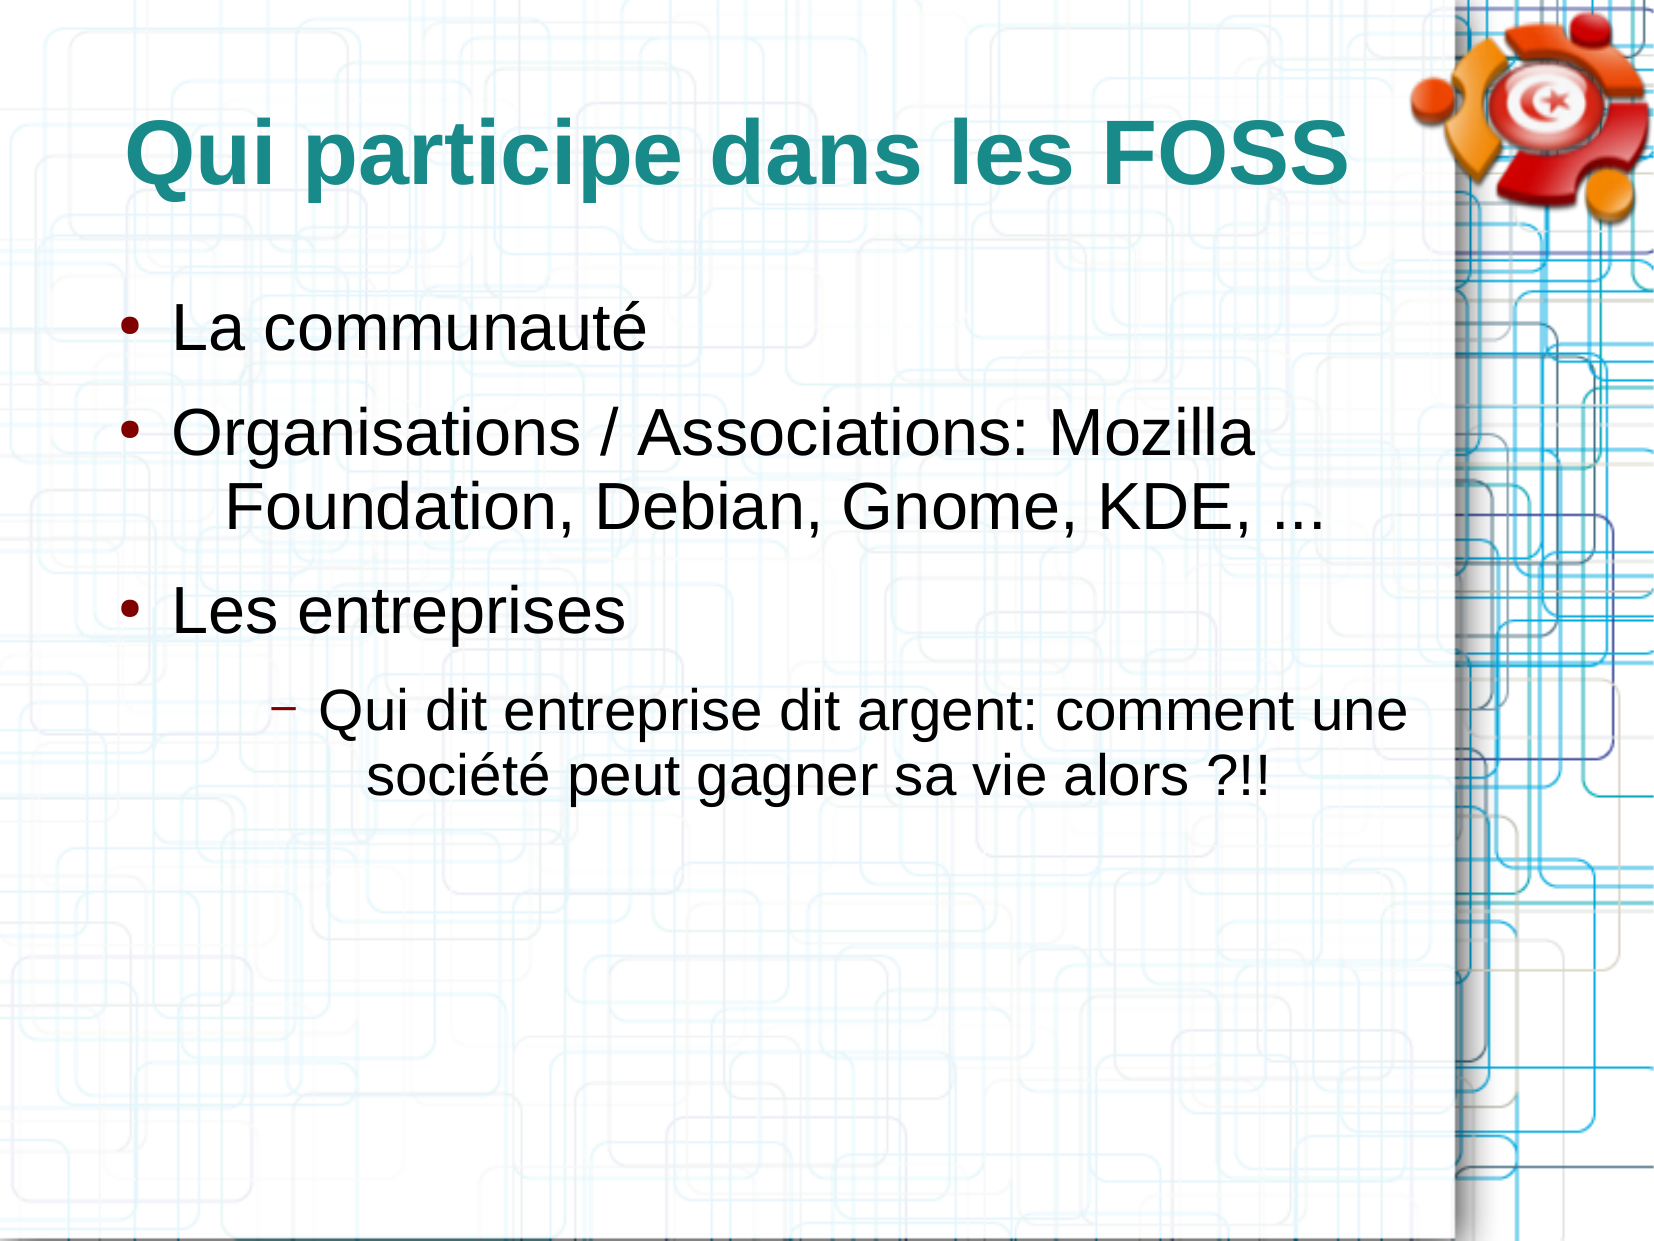

# Qui participe dans les FOSS
La communauté
Organisations / Associations: Mozilla Foundation, Debian, Gnome, KDE, ...
Les entreprises
Qui dit entreprise dit argent: comment une société peut gagner sa vie alors ?!!